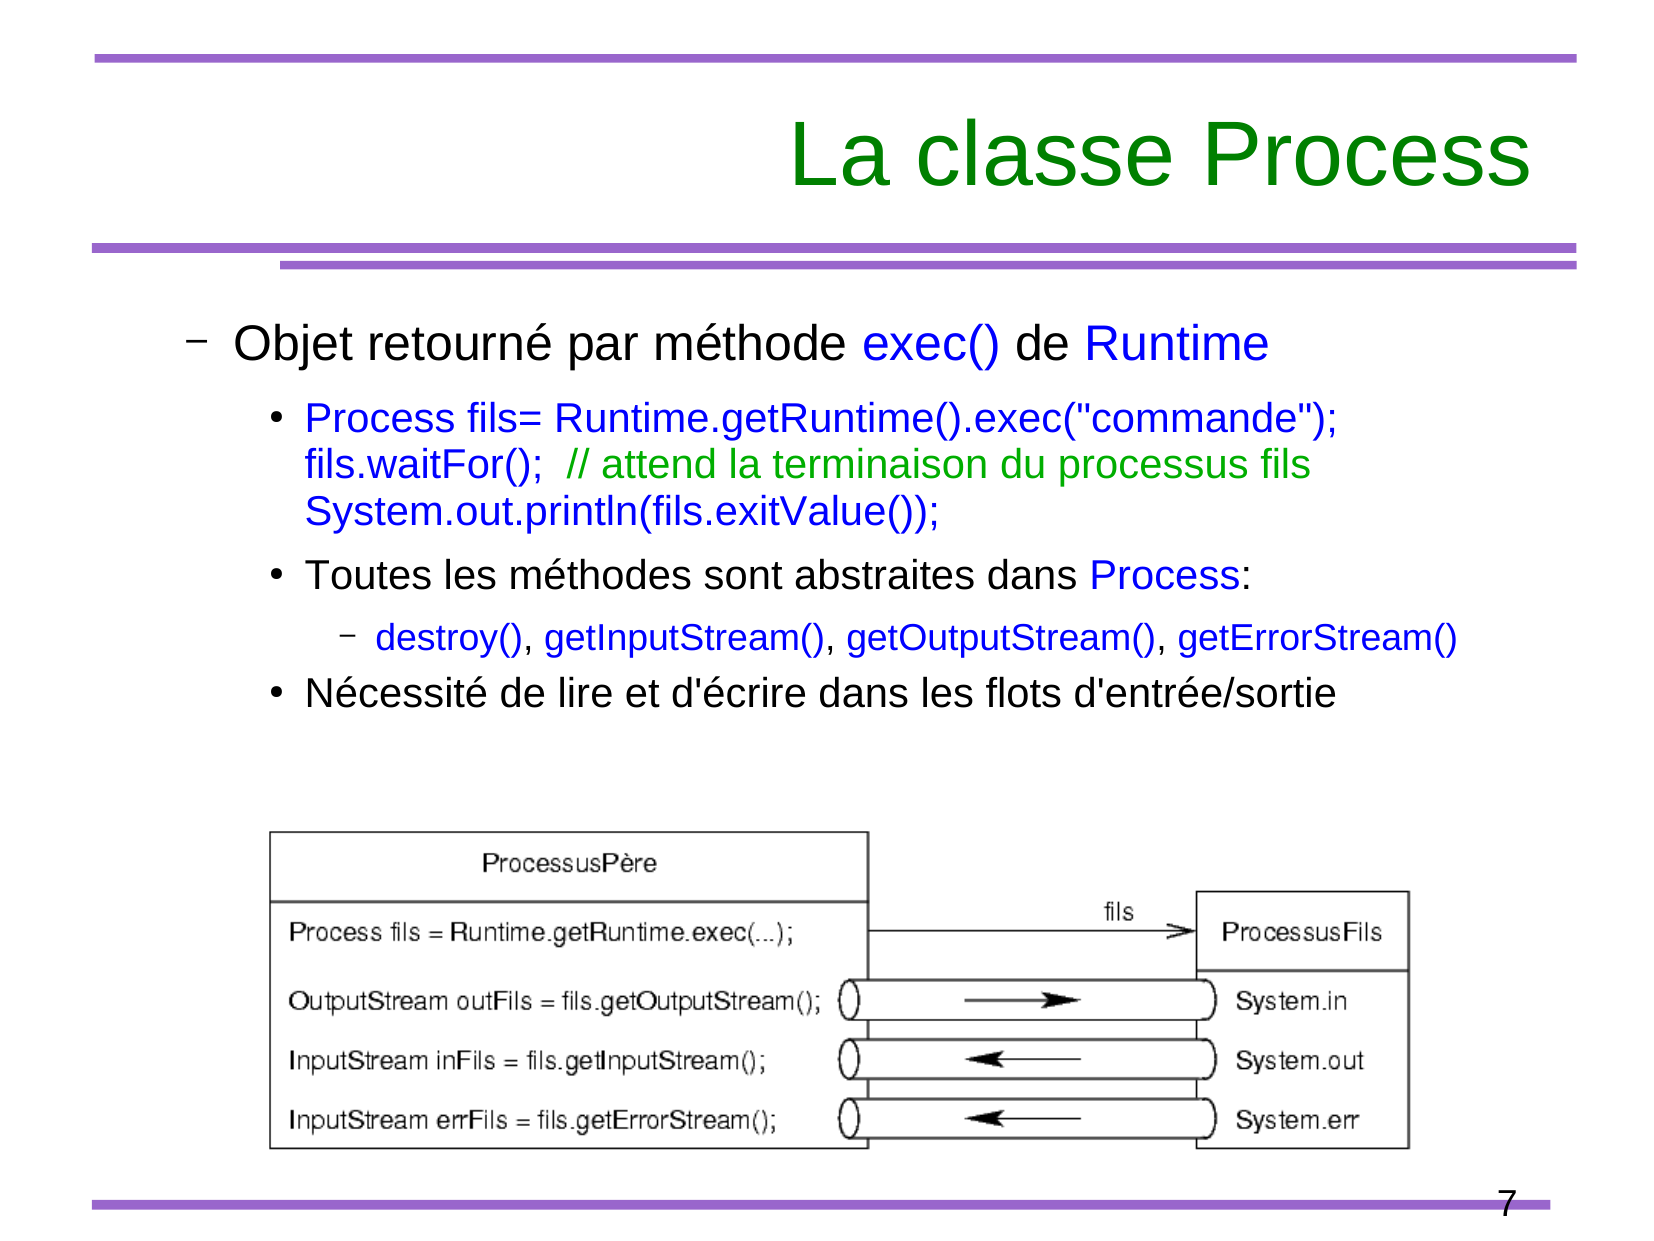

# La classe Process
Objet retourné par méthode exec() de Runtime
Process fils= Runtime.getRuntime().exec("commande");
fils.waitFor(); // attend la terminaison du processus fils
System.out.println(fils.exitValue());
Toutes les méthodes sont abstraites dans Process:
destroy(), getInputStream(), getOutputStream(), getErrorStream()
Nécessité de lire et d'écrire dans les flots d'entrée/sortie